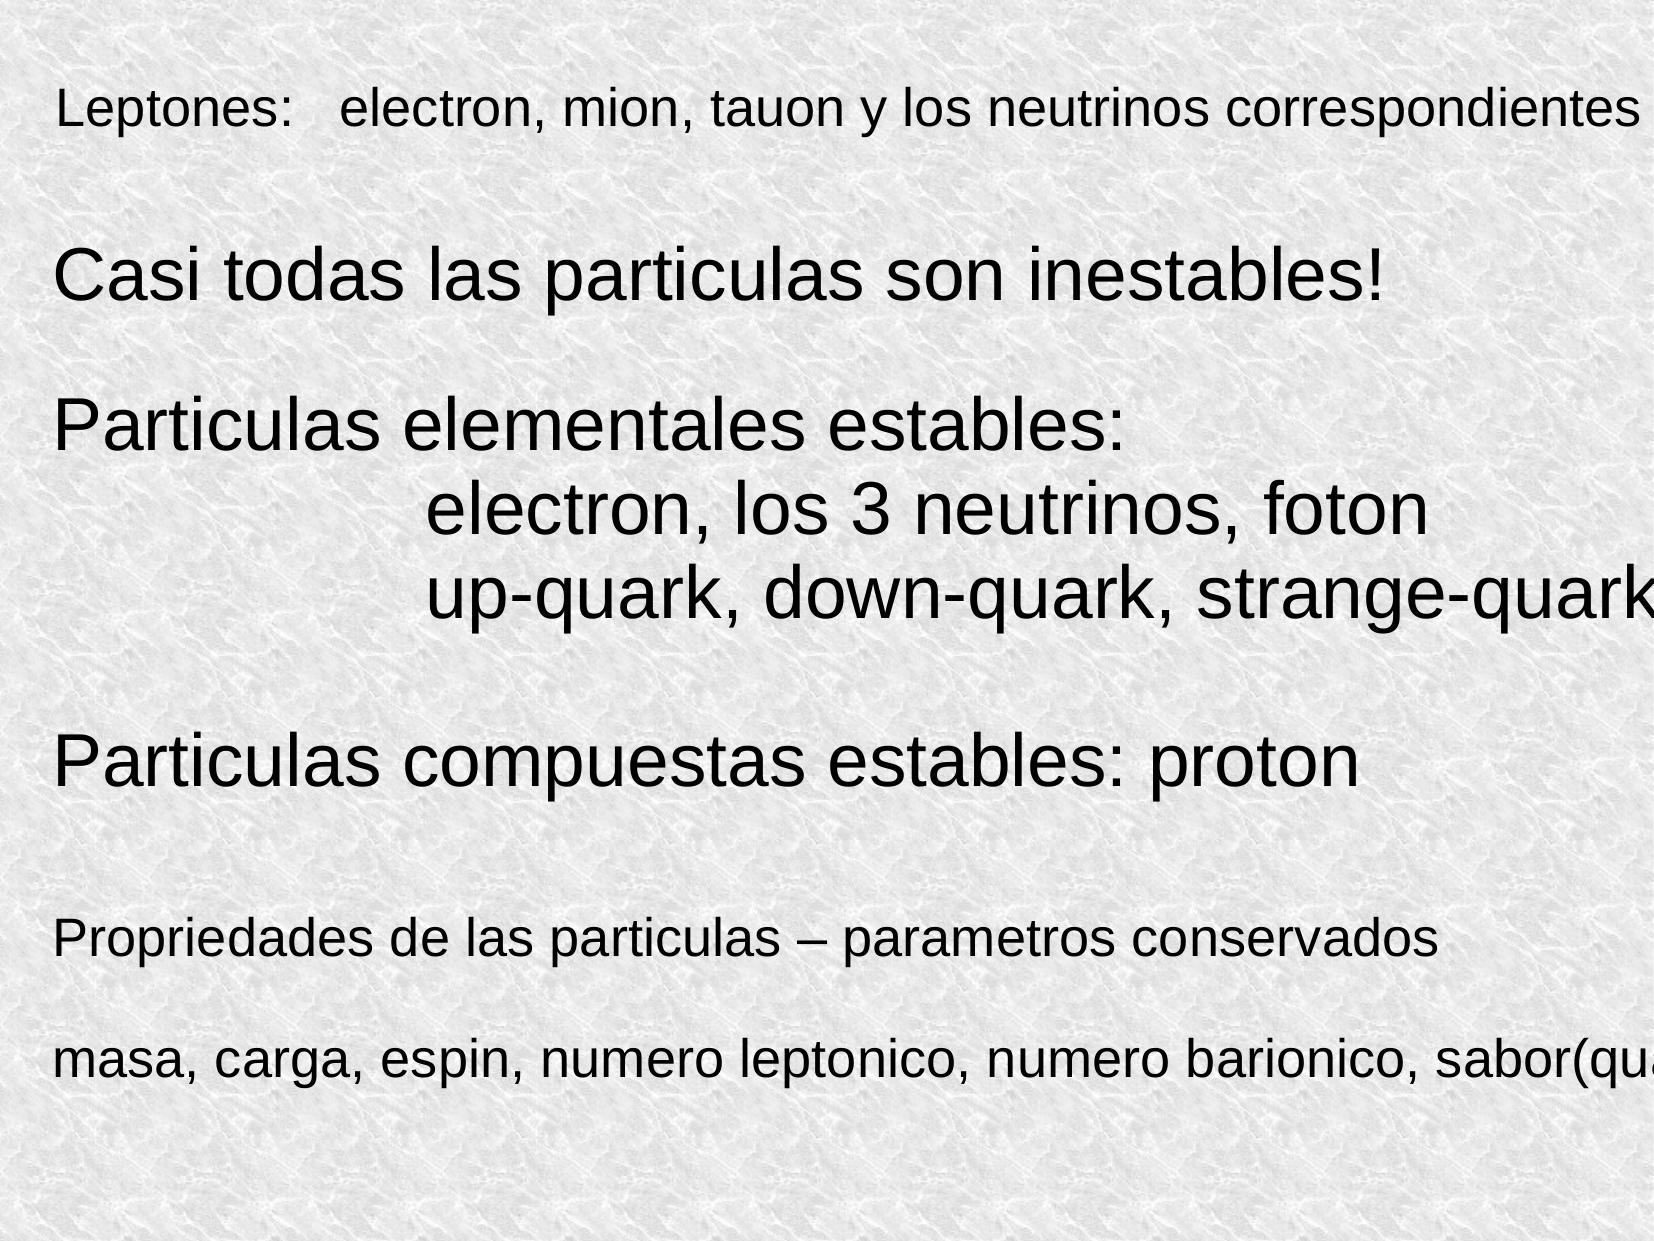

Leptones: electron, mion, tauon y los neutrinos correspondientes
Casi todas las particulas son inestables!
Particulas elementales estables:
 electron, los 3 neutrinos, foton
 up-quark, down-quark, strange-quark(?)
Particulas compuestas estables: proton
Propriedades de las particulas – parametros conservados
masa, carga, espin, numero leptonico, numero barionico, sabor(quarks)